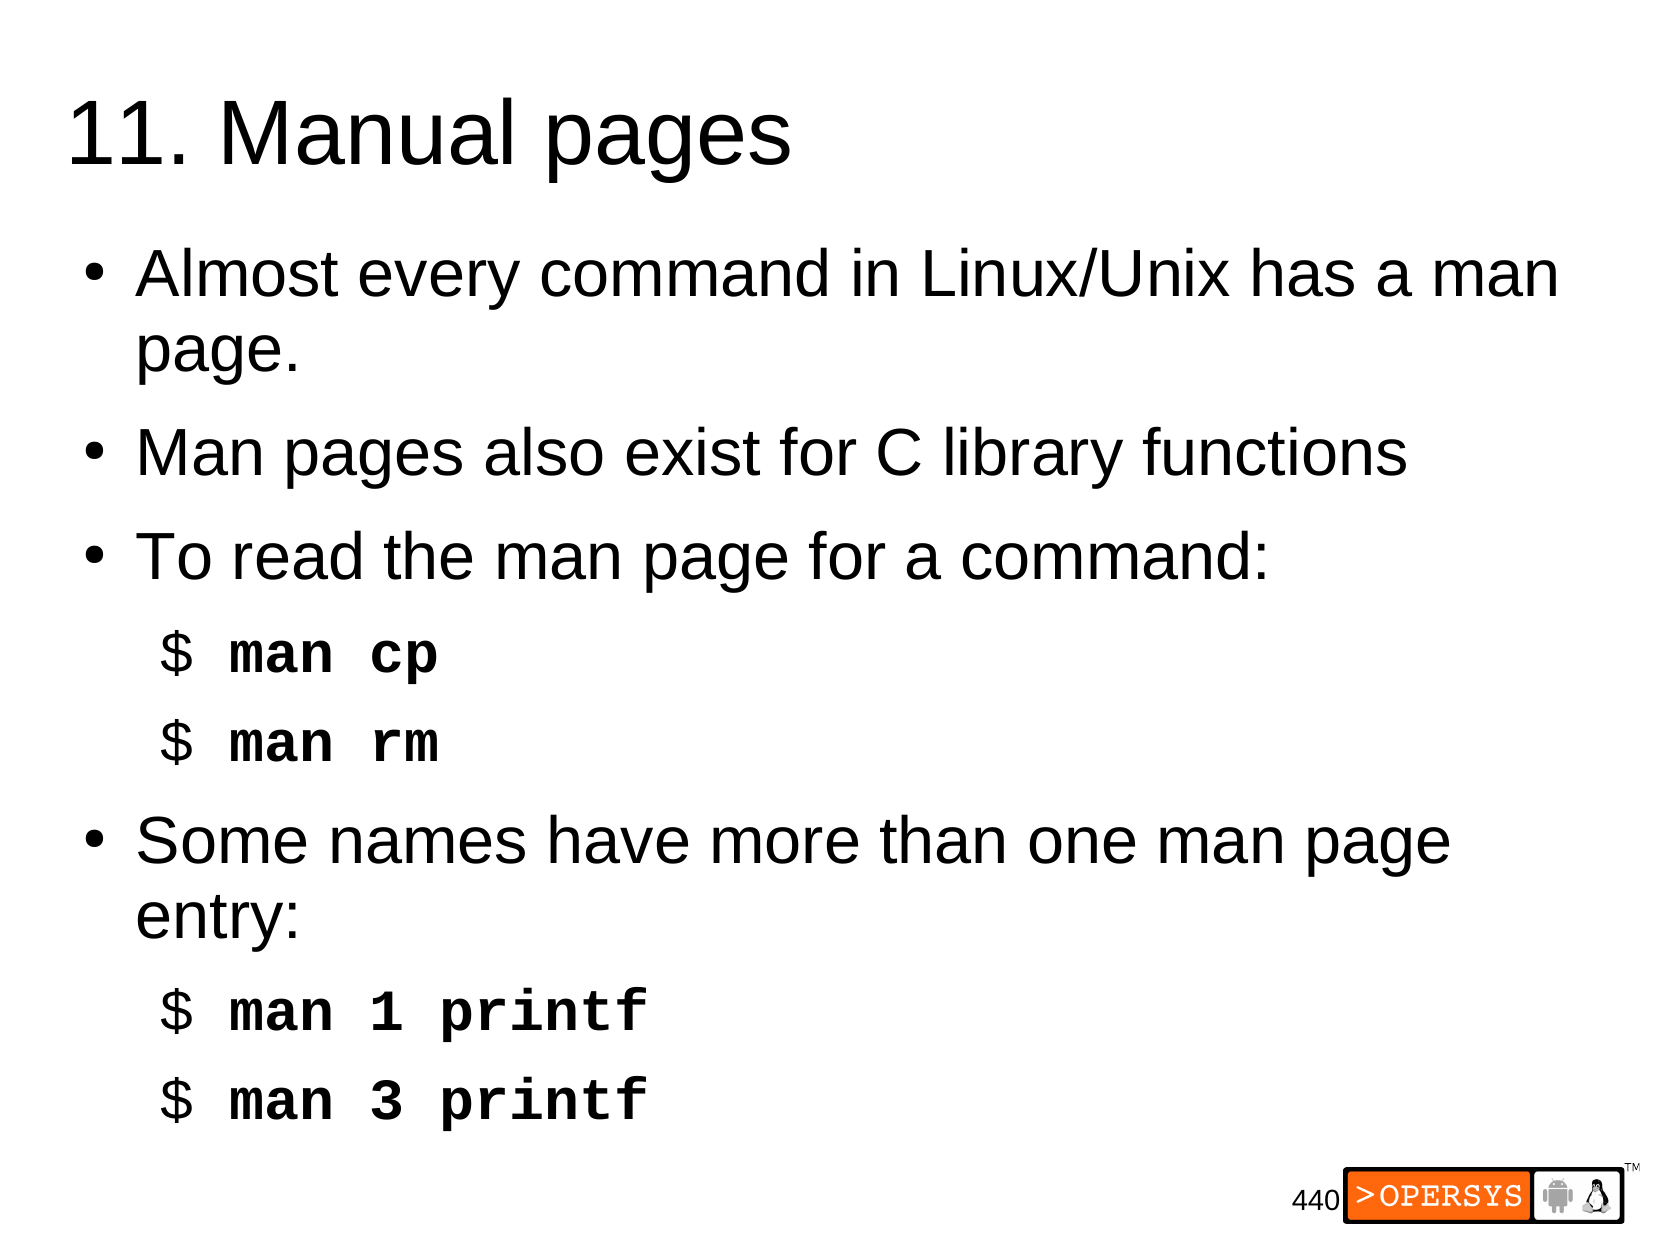

# 11. Manual pages
Almost every command in Linux/Unix has a man page.
Man pages also exist for C library functions
To read the man page for a command:
$ man cp
$ man rm
Some names have more than one man page entry:
$ man 1 printf
$ man 3 printf